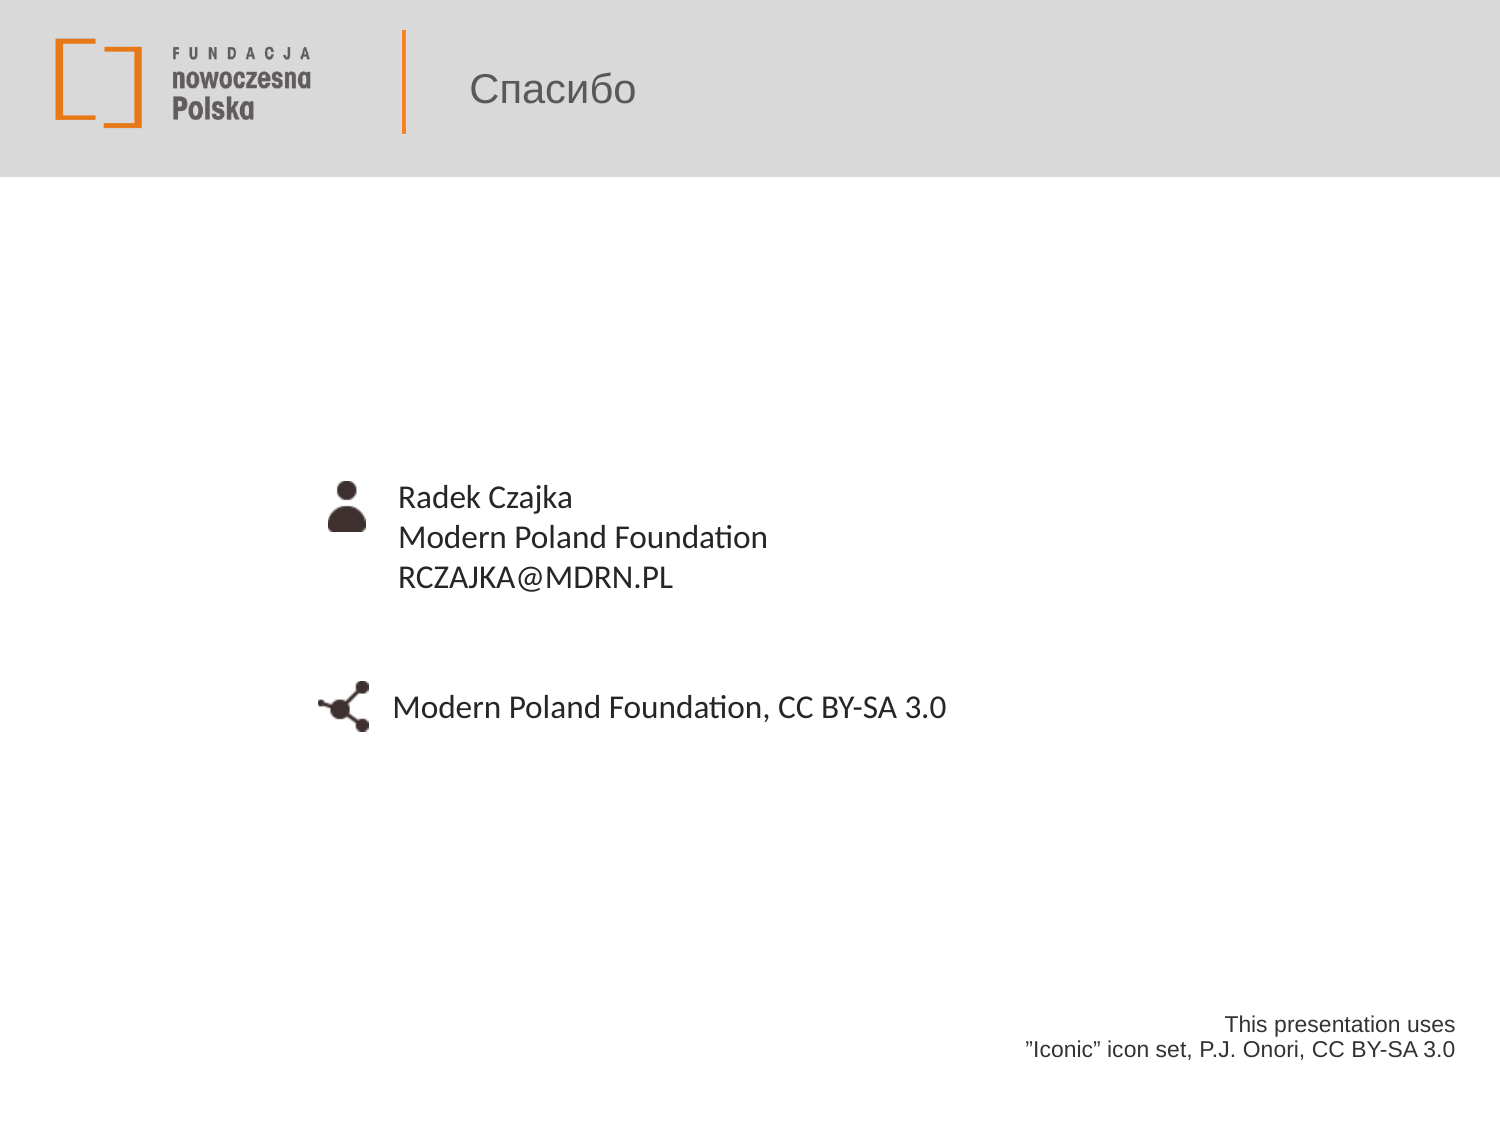

Спасибо
Radek Czajka
Modern Poland Foundation
RCZAJKA@MDRN.PL
Modern Poland Foundation, CC BY-SA 3.0
This presentation uses
”Iconic” icon set, P.J. Onori, CC BY-SA 3.0